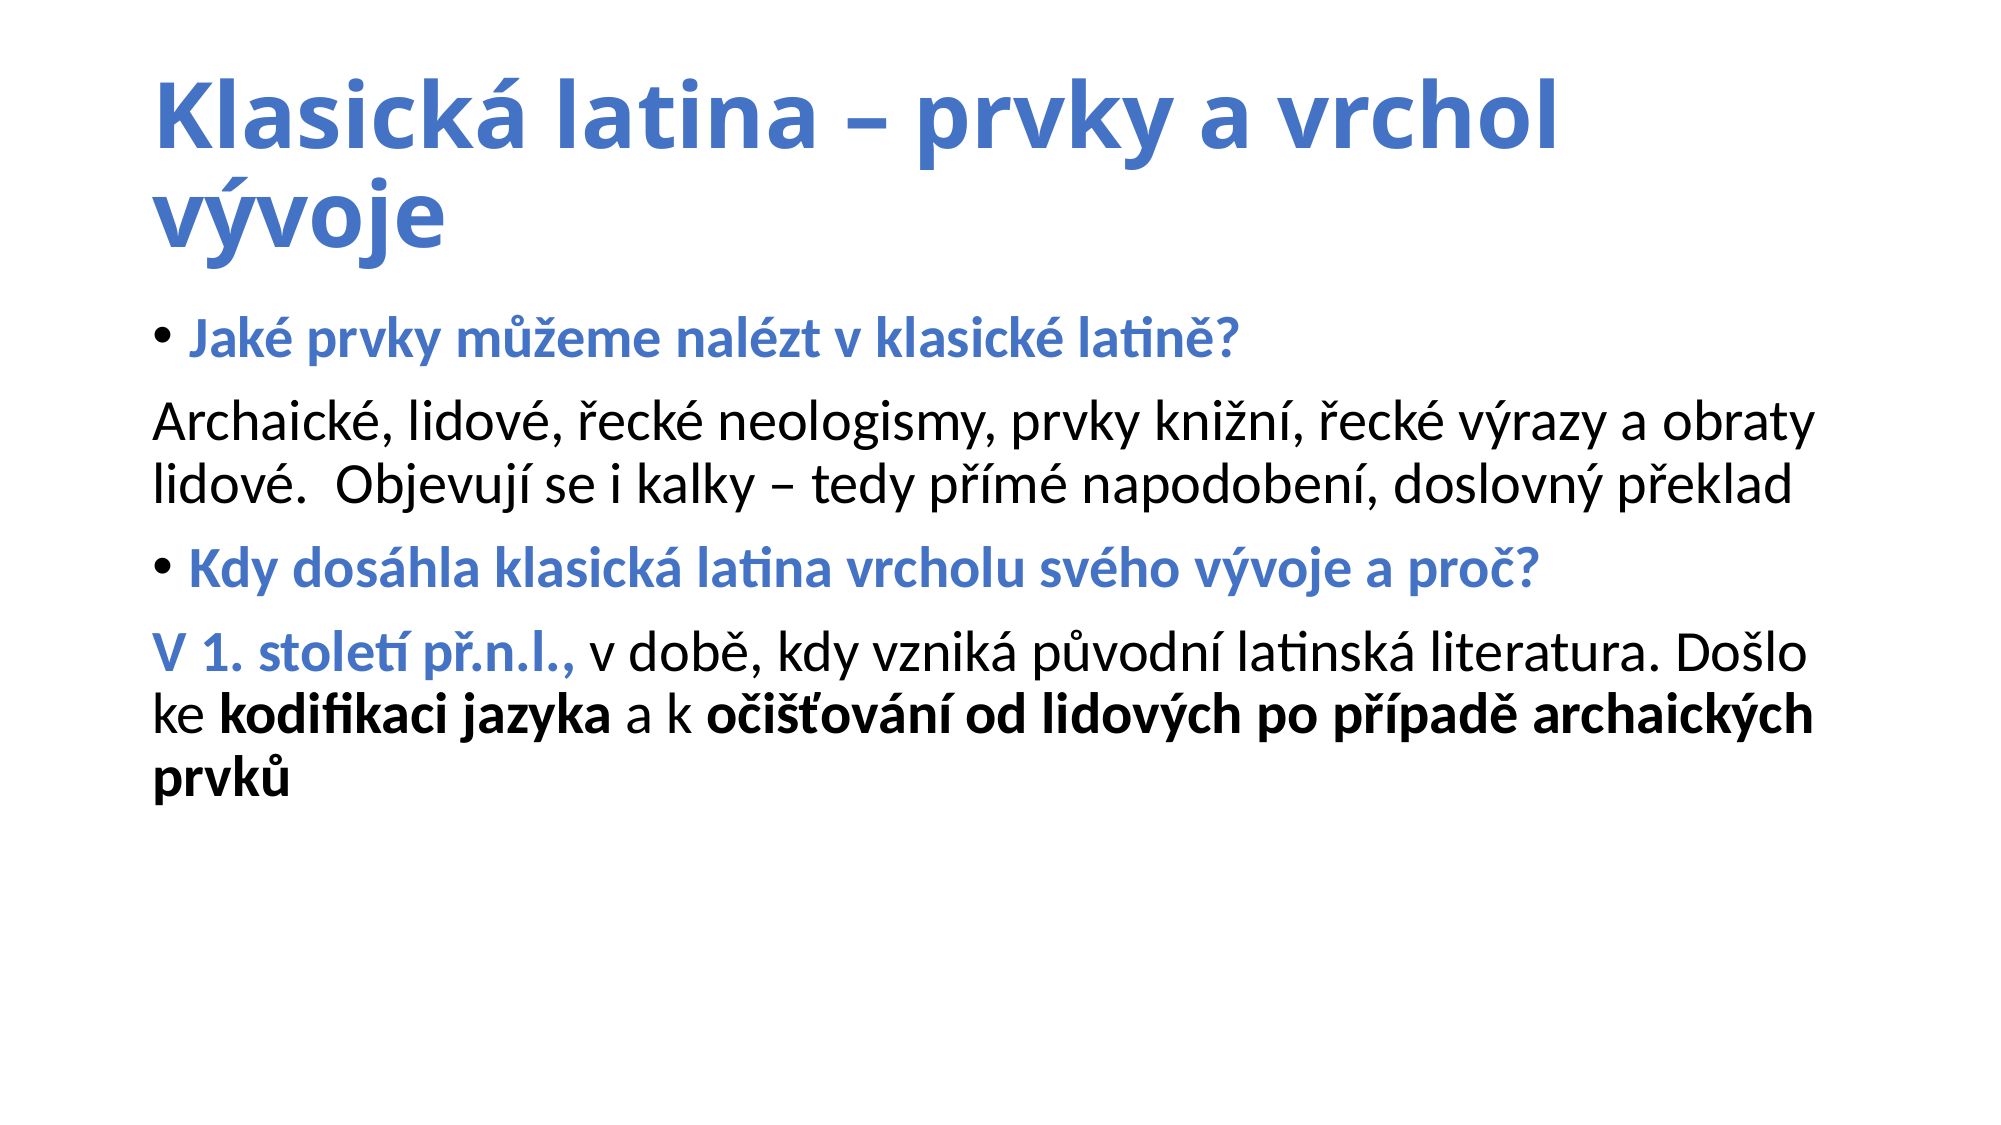

# Klasická latina – prvky a vrchol vývoje
Jaké prvky můžeme nalézt v klasické latině?
Archaické, lidové, řecké neologismy, prvky knižní, řecké výrazy a obraty lidové. Objevují se i kalky – tedy přímé napodobení, doslovný překlad
Kdy dosáhla klasická latina vrcholu svého vývoje a proč?
V 1. století př.n.l., v době, kdy vzniká původní latinská literatura. Došlo ke kodifikaci jazyka a k očišťování od lidových po případě archaických prvků